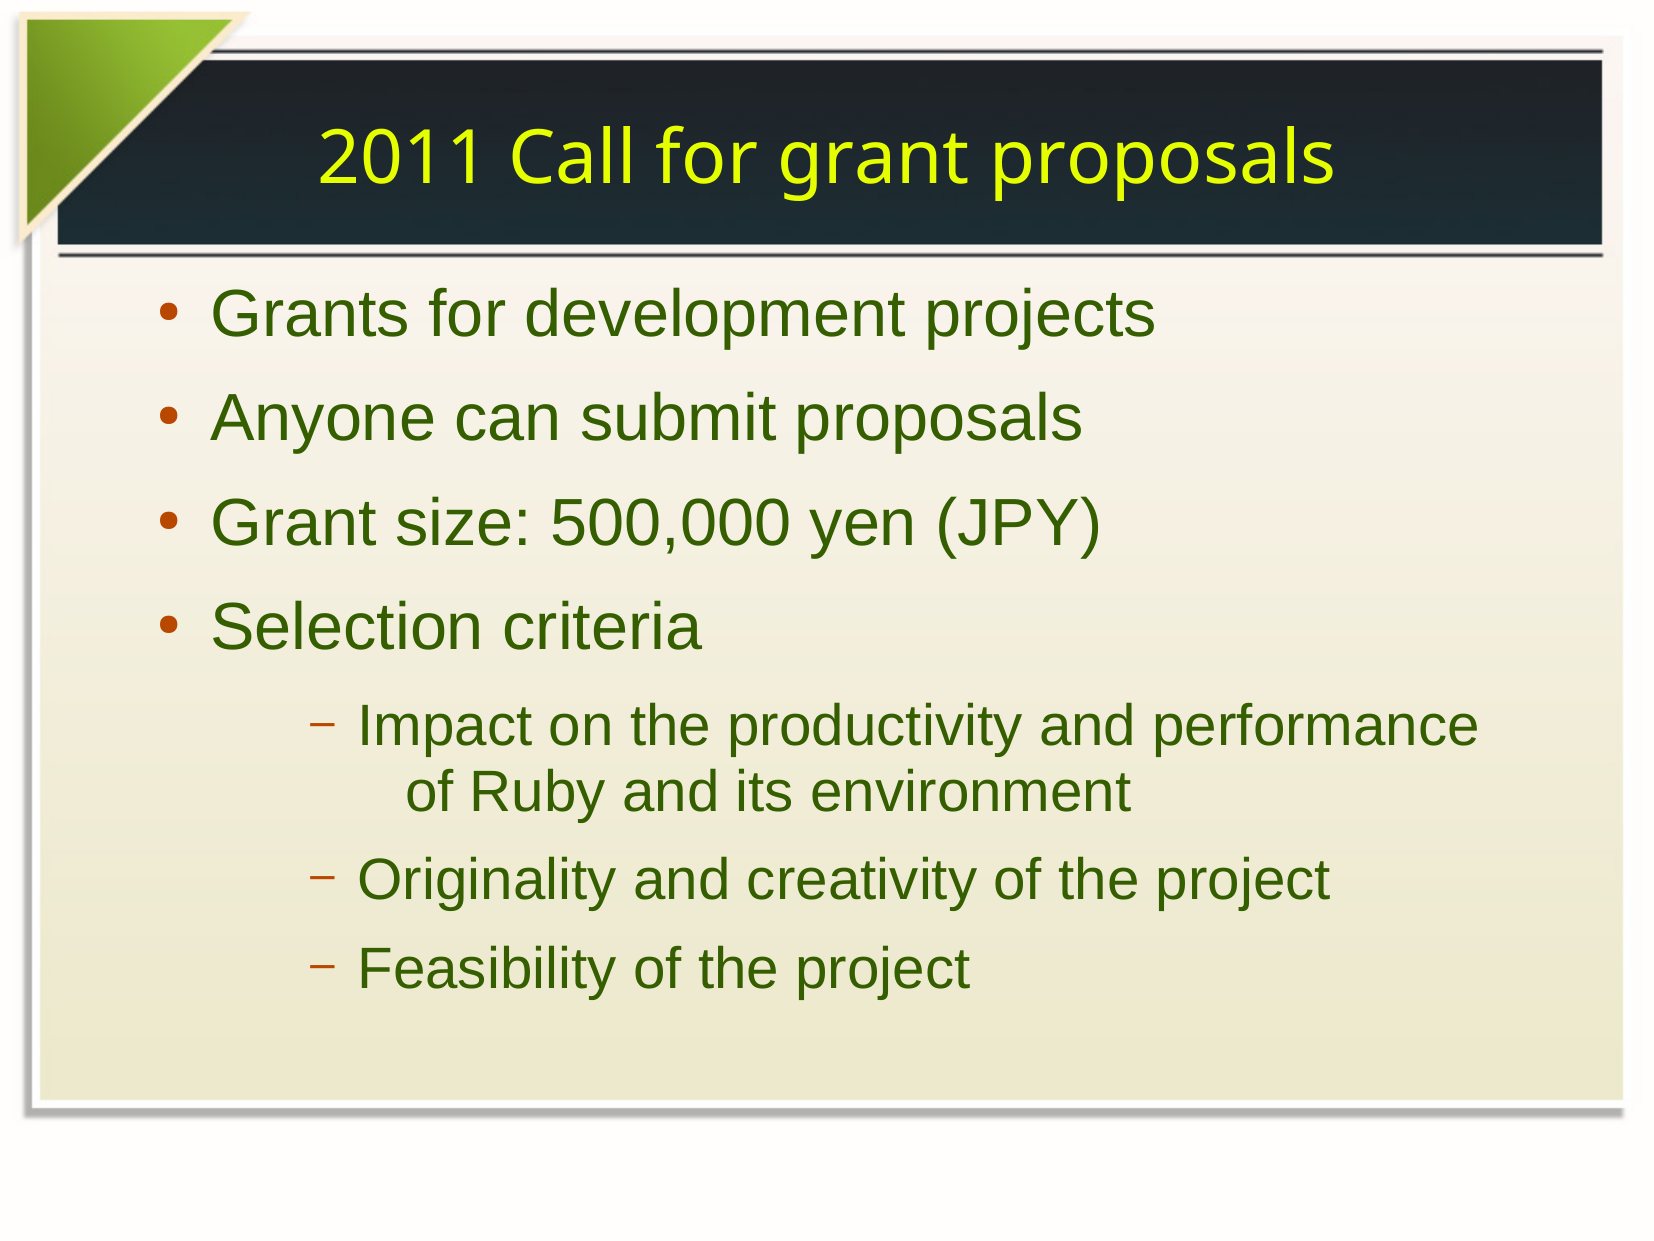

# 2011 Call for grant proposals
Grants for development projects
Anyone can submit proposals
Grant size: 500,000 yen (JPY)
Selection criteria
Impact on the productivity and performance of Ruby and its environment
Originality and creativity of the project
Feasibility of the project